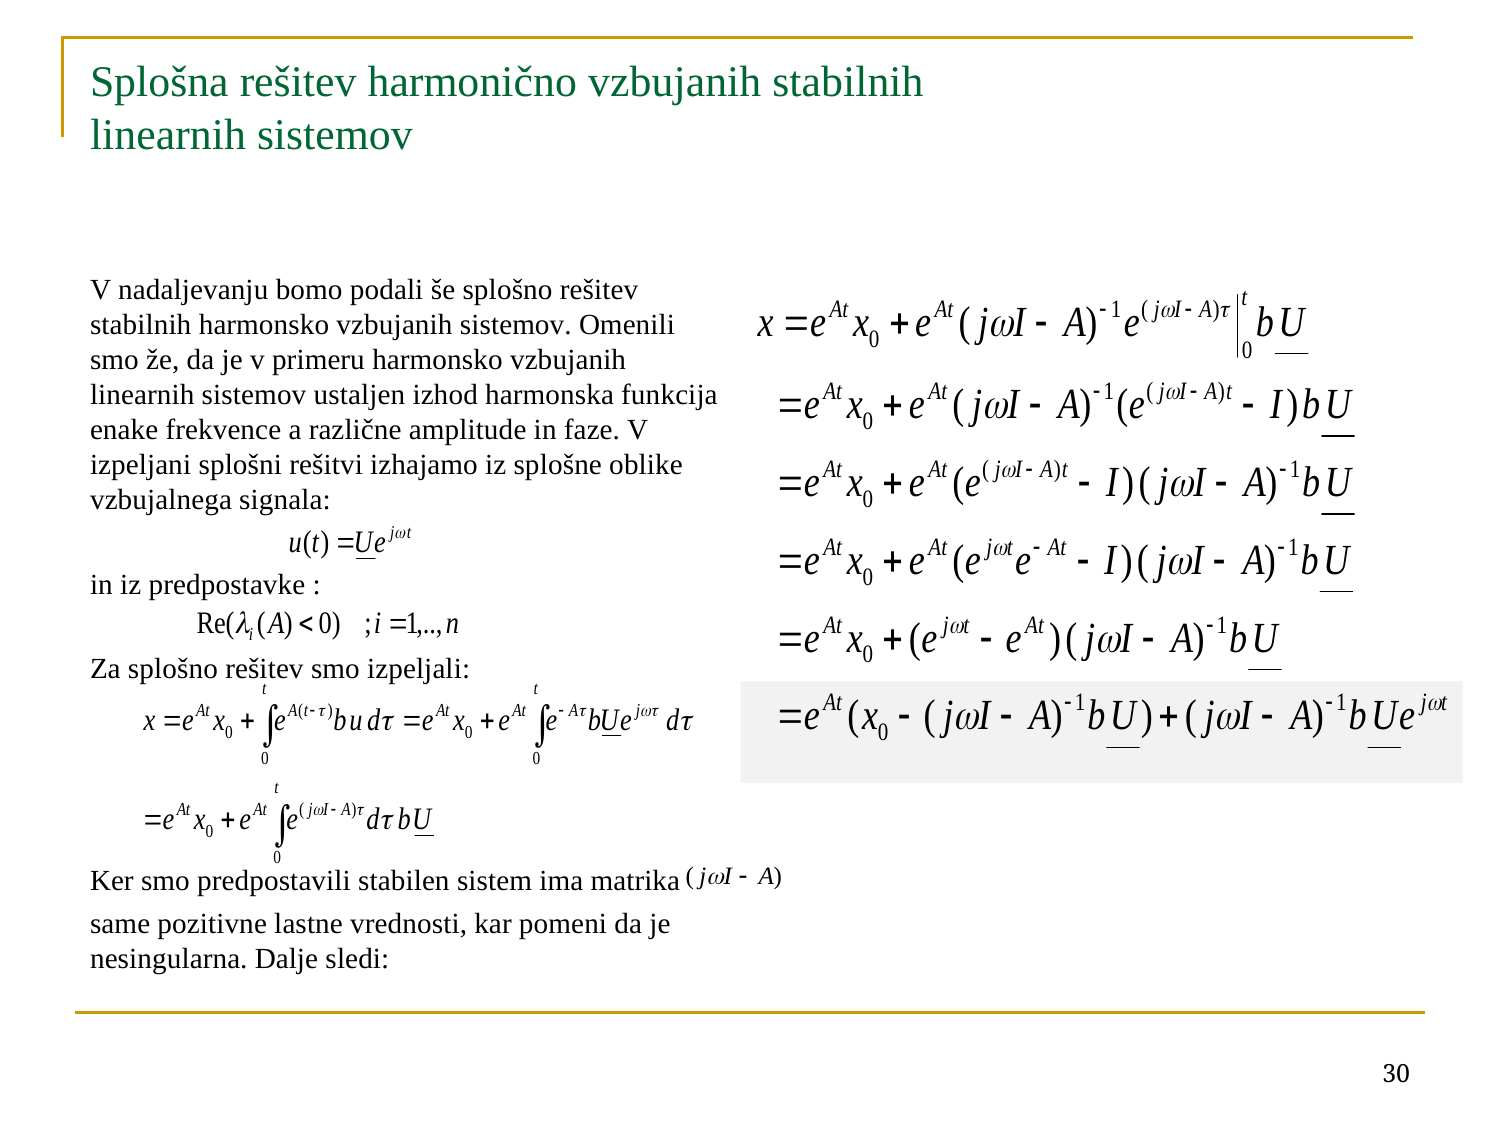

Splošna rešitev harmonično vzbujanih stabilnih linearnih sistemov
# V nadaljevanju bomo podali še splošno rešitev stabilnih harmonsko vzbujanih sistemov. Omenili smo že, da je v primeru harmonsko vzbujanih linearnih sistemov ustaljen izhod harmonska funkcija enake frekvence a različne amplitude in faze. V izpeljani splošni rešitvi izhajamo iz splošne oblike vzbujalnega signala:
in iz predpostavke :
Za splošno rešitev smo izpeljali:
Ker smo predpostavili stabilen sistem ima matrika
same pozitivne lastne vrednosti, kar pomeni da je nesingularna. Dalje sledi: